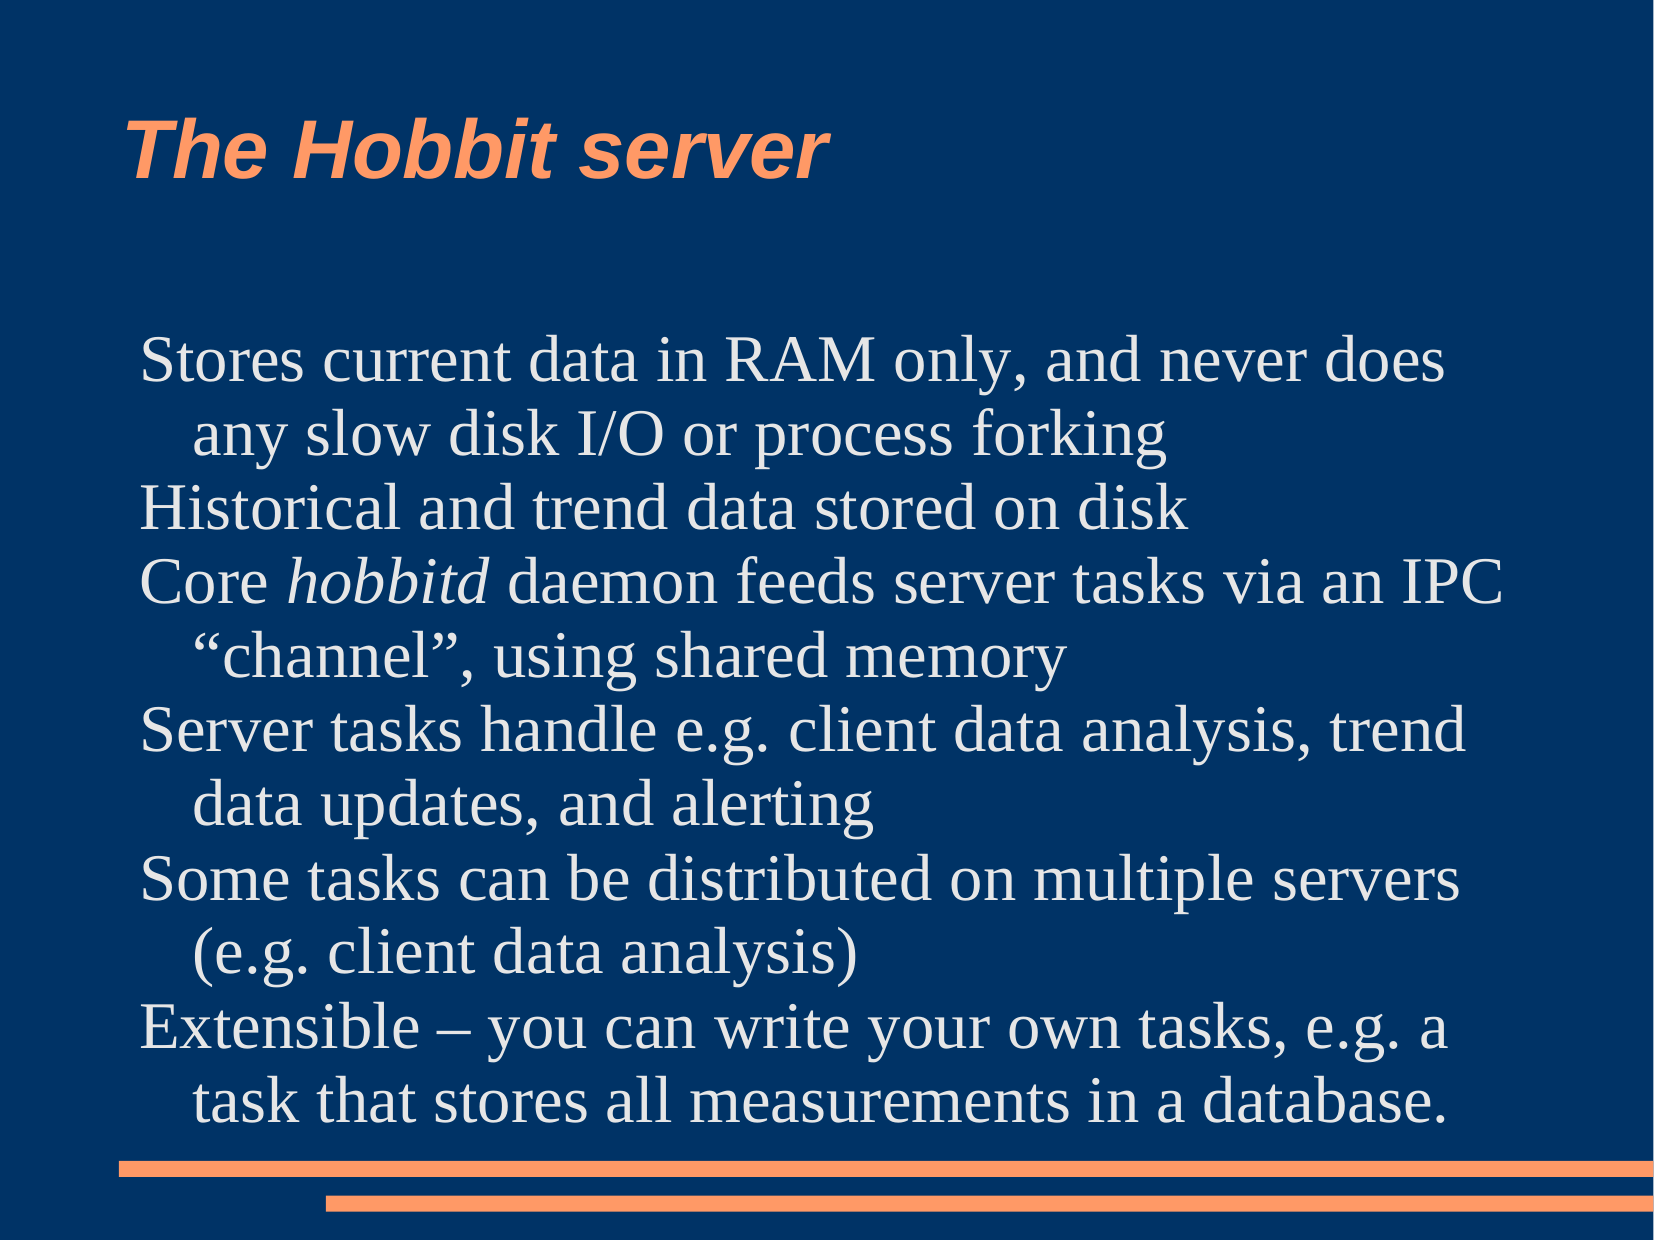

# The Hobbit server
Stores current data in RAM only, and never does any slow disk I/O or process forking
Historical and trend data stored on disk
Core hobbitd daemon feeds server tasks via an IPC “channel”, using shared memory
Server tasks handle e.g. client data analysis, trend data updates, and alerting
Some tasks can be distributed on multiple servers (e.g. client data analysis)
Extensible – you can write your own tasks, e.g. a task that stores all measurements in a database.